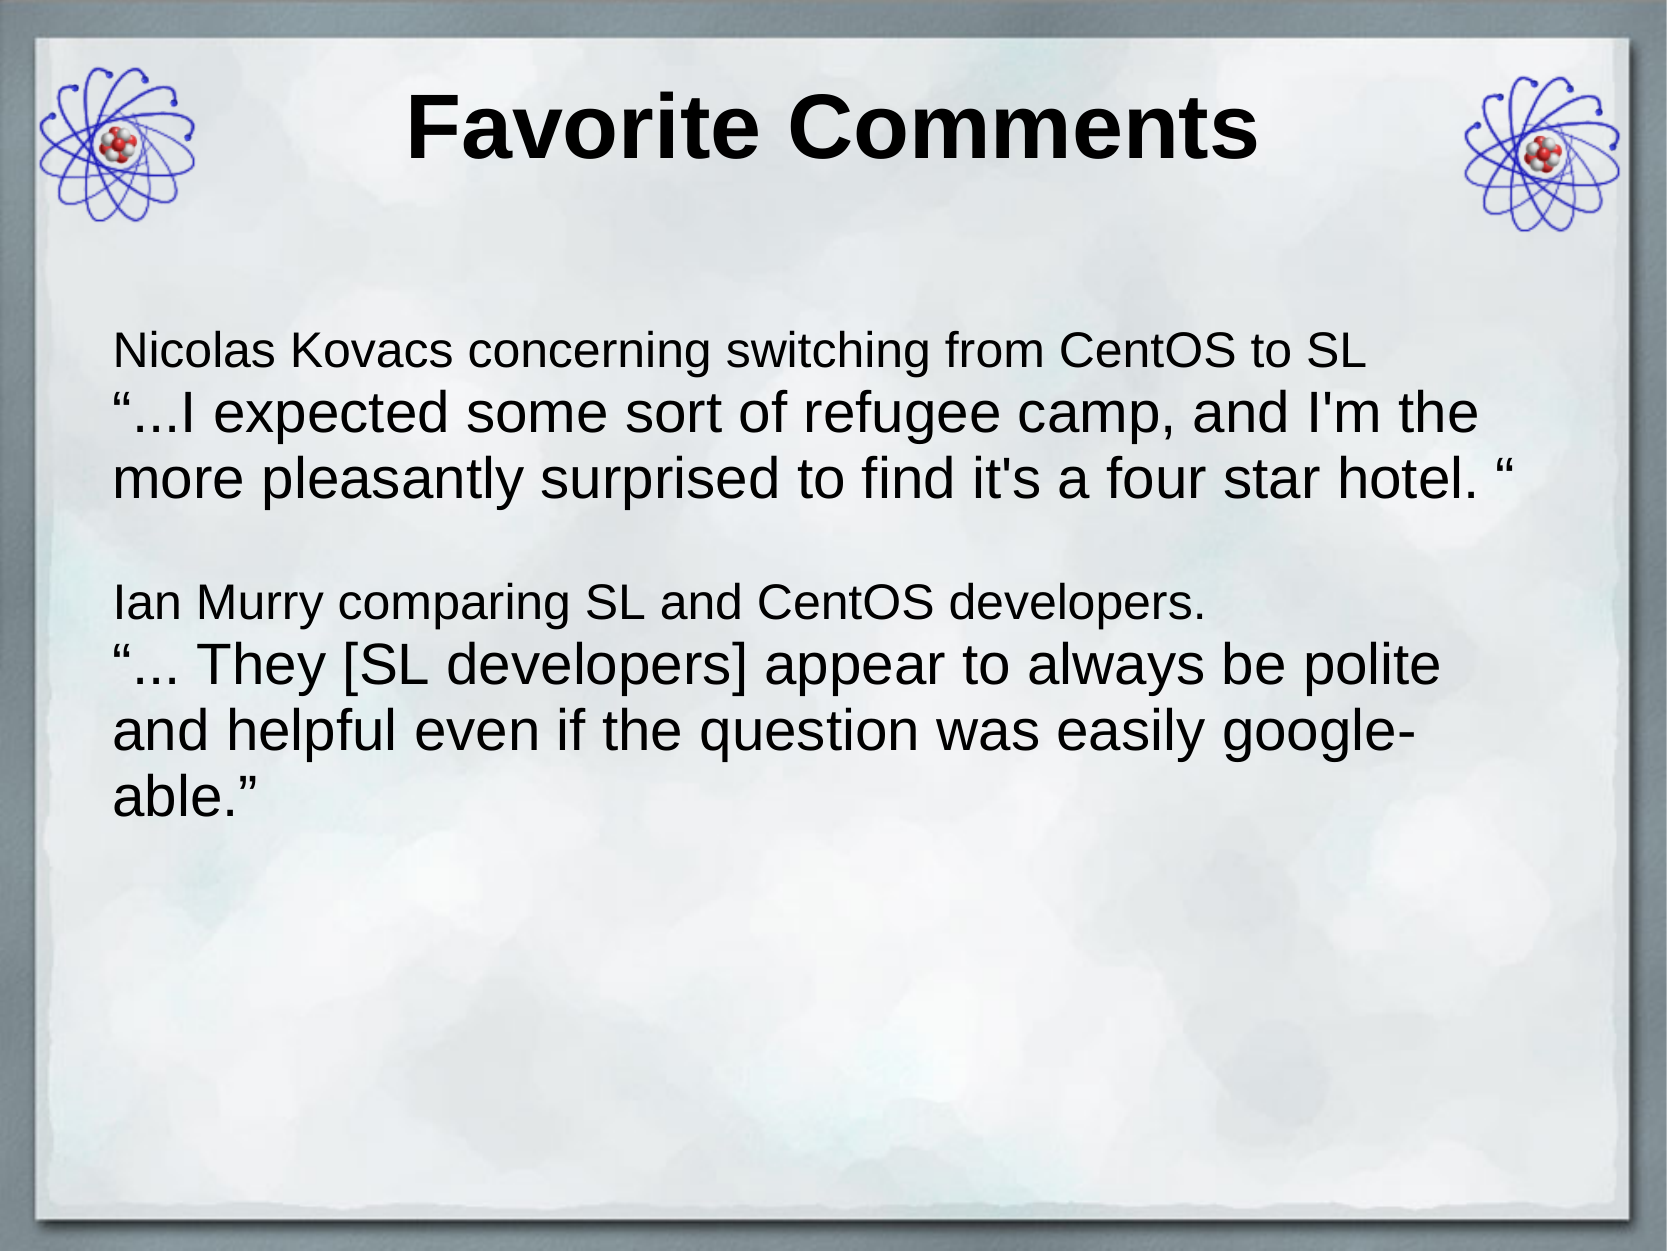

# Favorite Comments
Nicolas Kovacs concerning switching from CentOS to SL
“...I expected some sort of refugee camp, and I'm the more pleasantly surprised to find it's a four star hotel. “
Ian Murry comparing SL and CentOS developers.
“... They [SL developers] appear to always be polite and helpful even if the question was easily google-able.”